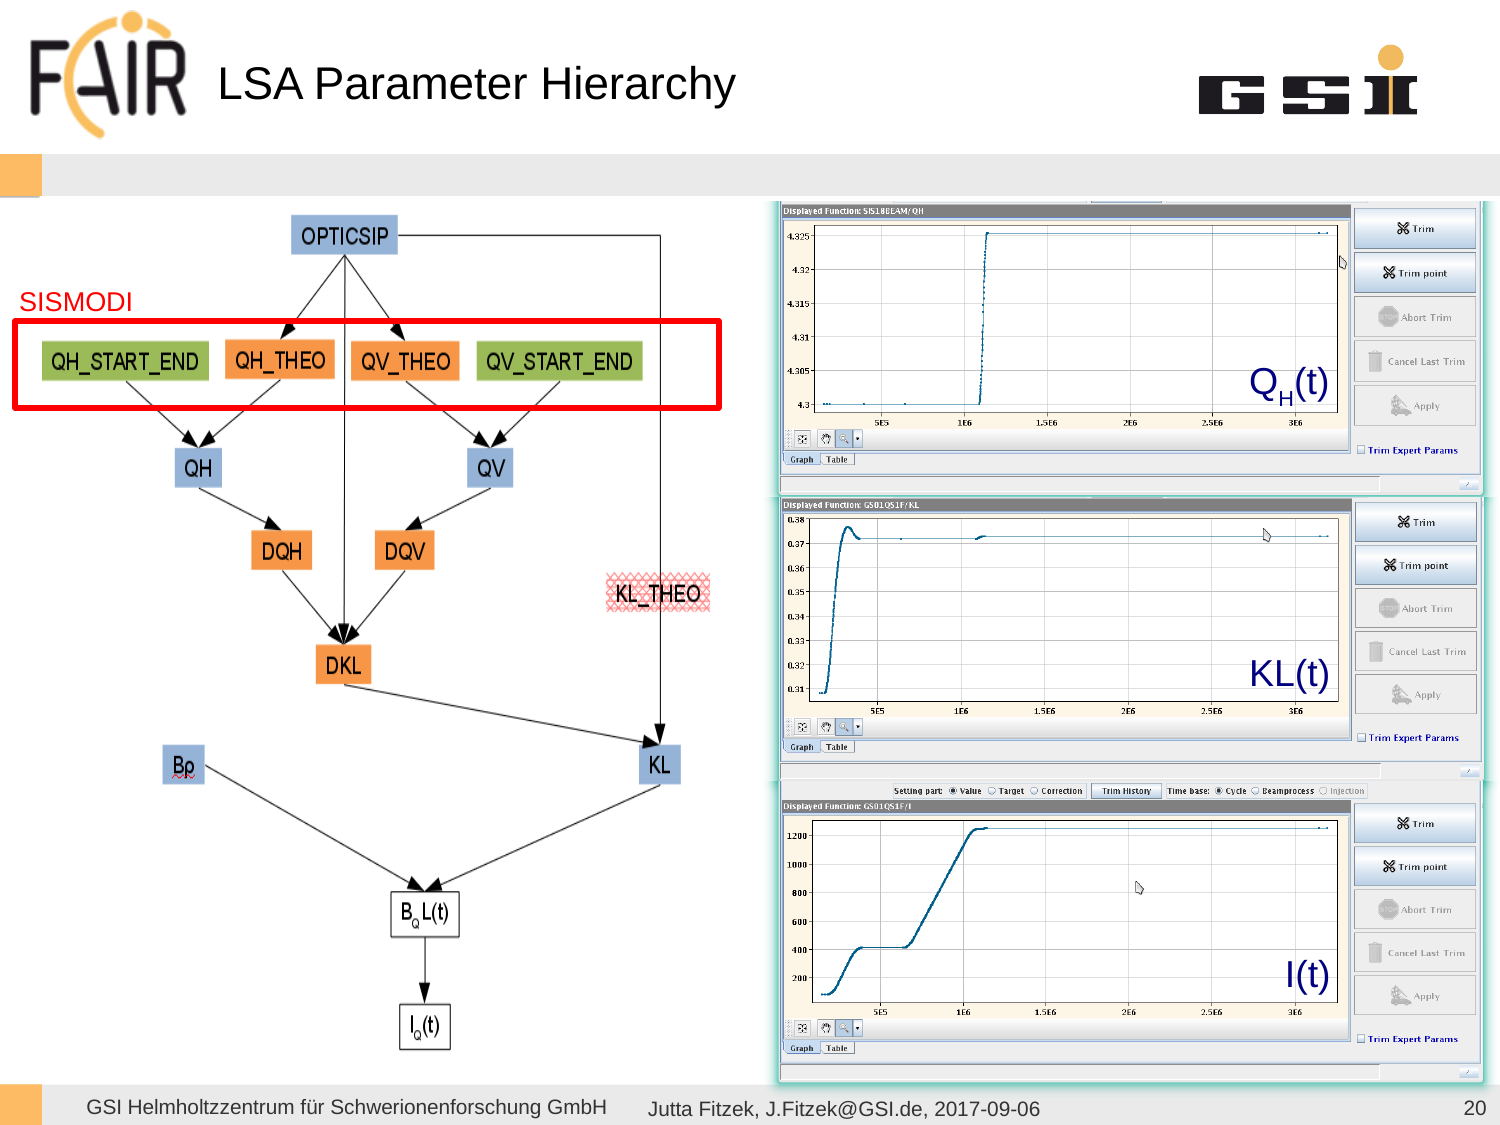

# LSA Parameter Hierarchy
QH(t)
SISMODI
KL(t)
I(t)